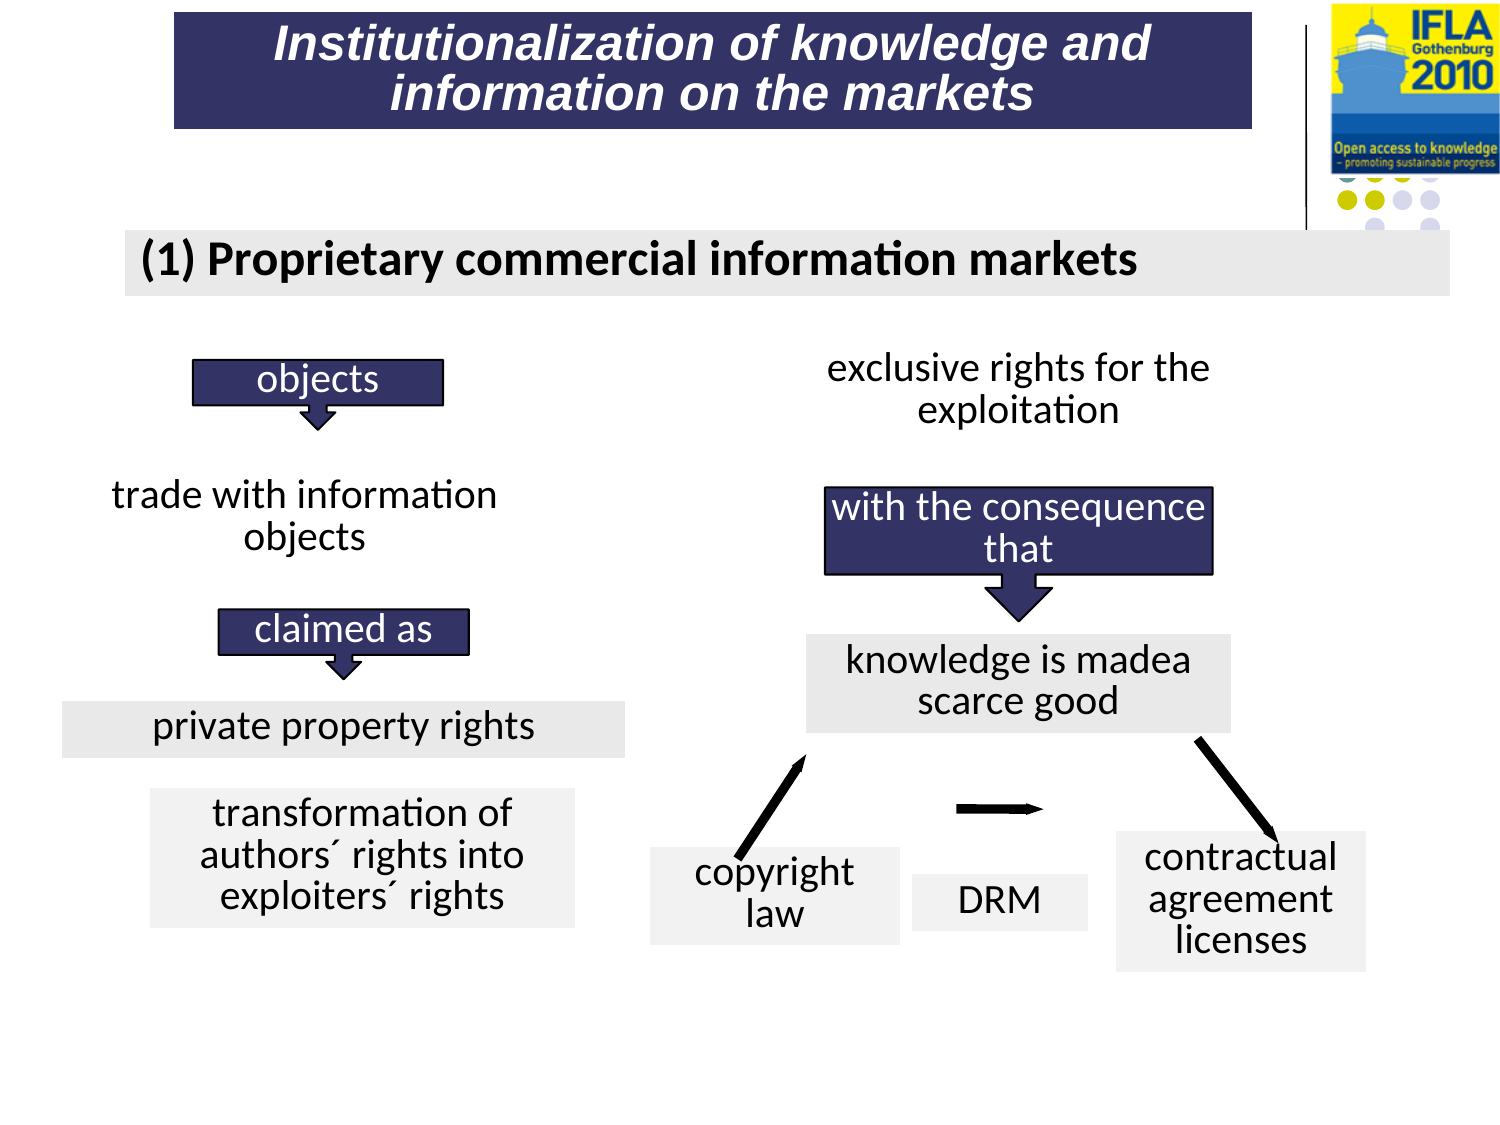

Institutionalization of knowledge and information on the markets
(1) Proprietary commercial information markets
exclusive rights for the exploitation
objects
trade with information objects
with the consequence that
knowledge is madea scarce good
claimed as
private property rights
contractual agreement
licenses
copyright law
transformation of authors´ rights into
exploiters´ rights
DRM